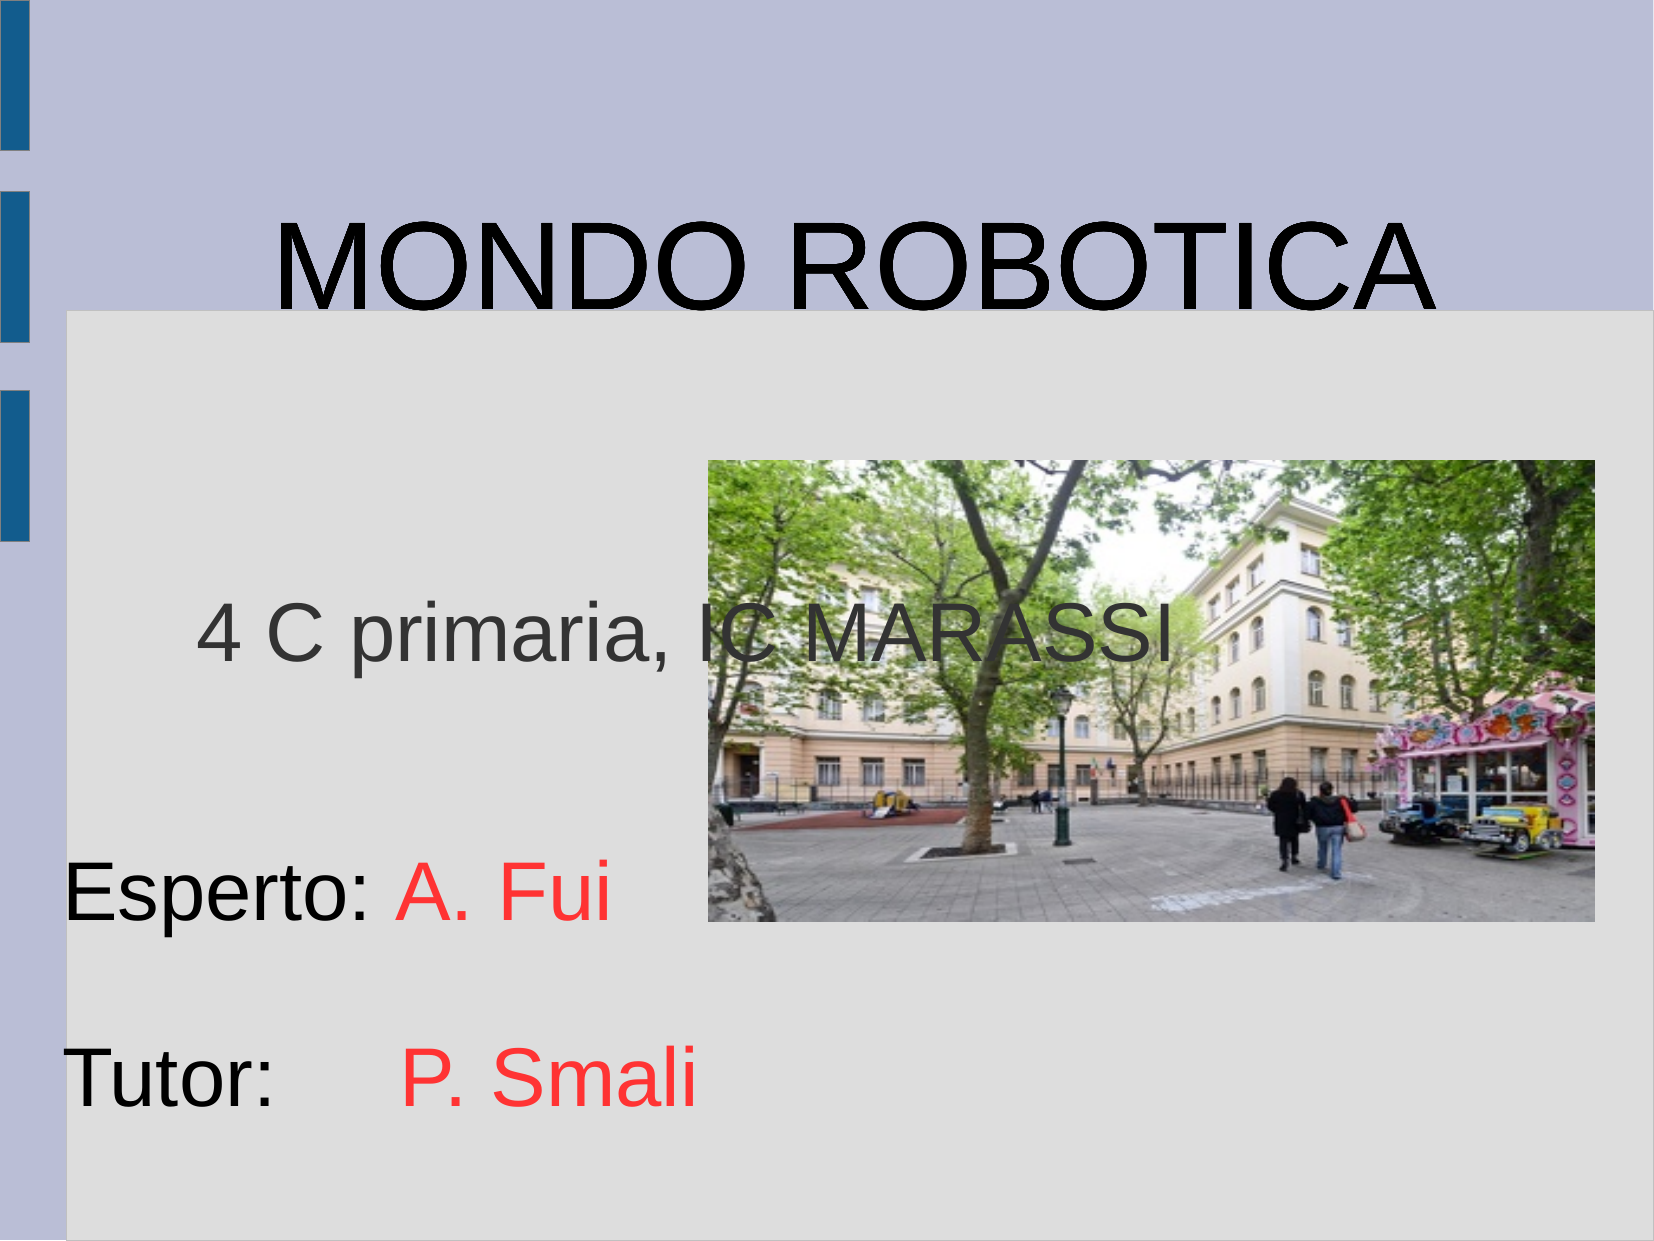

MONDO ROBOTICA
MONDO ROBOTICA
MONDO ROBOTICA
MONDO ROBOTICA
MONDO ROBOTICA
4 C primaria, IC MARASSI
Esperto: A. Fui
Tutor:	 P. Smali